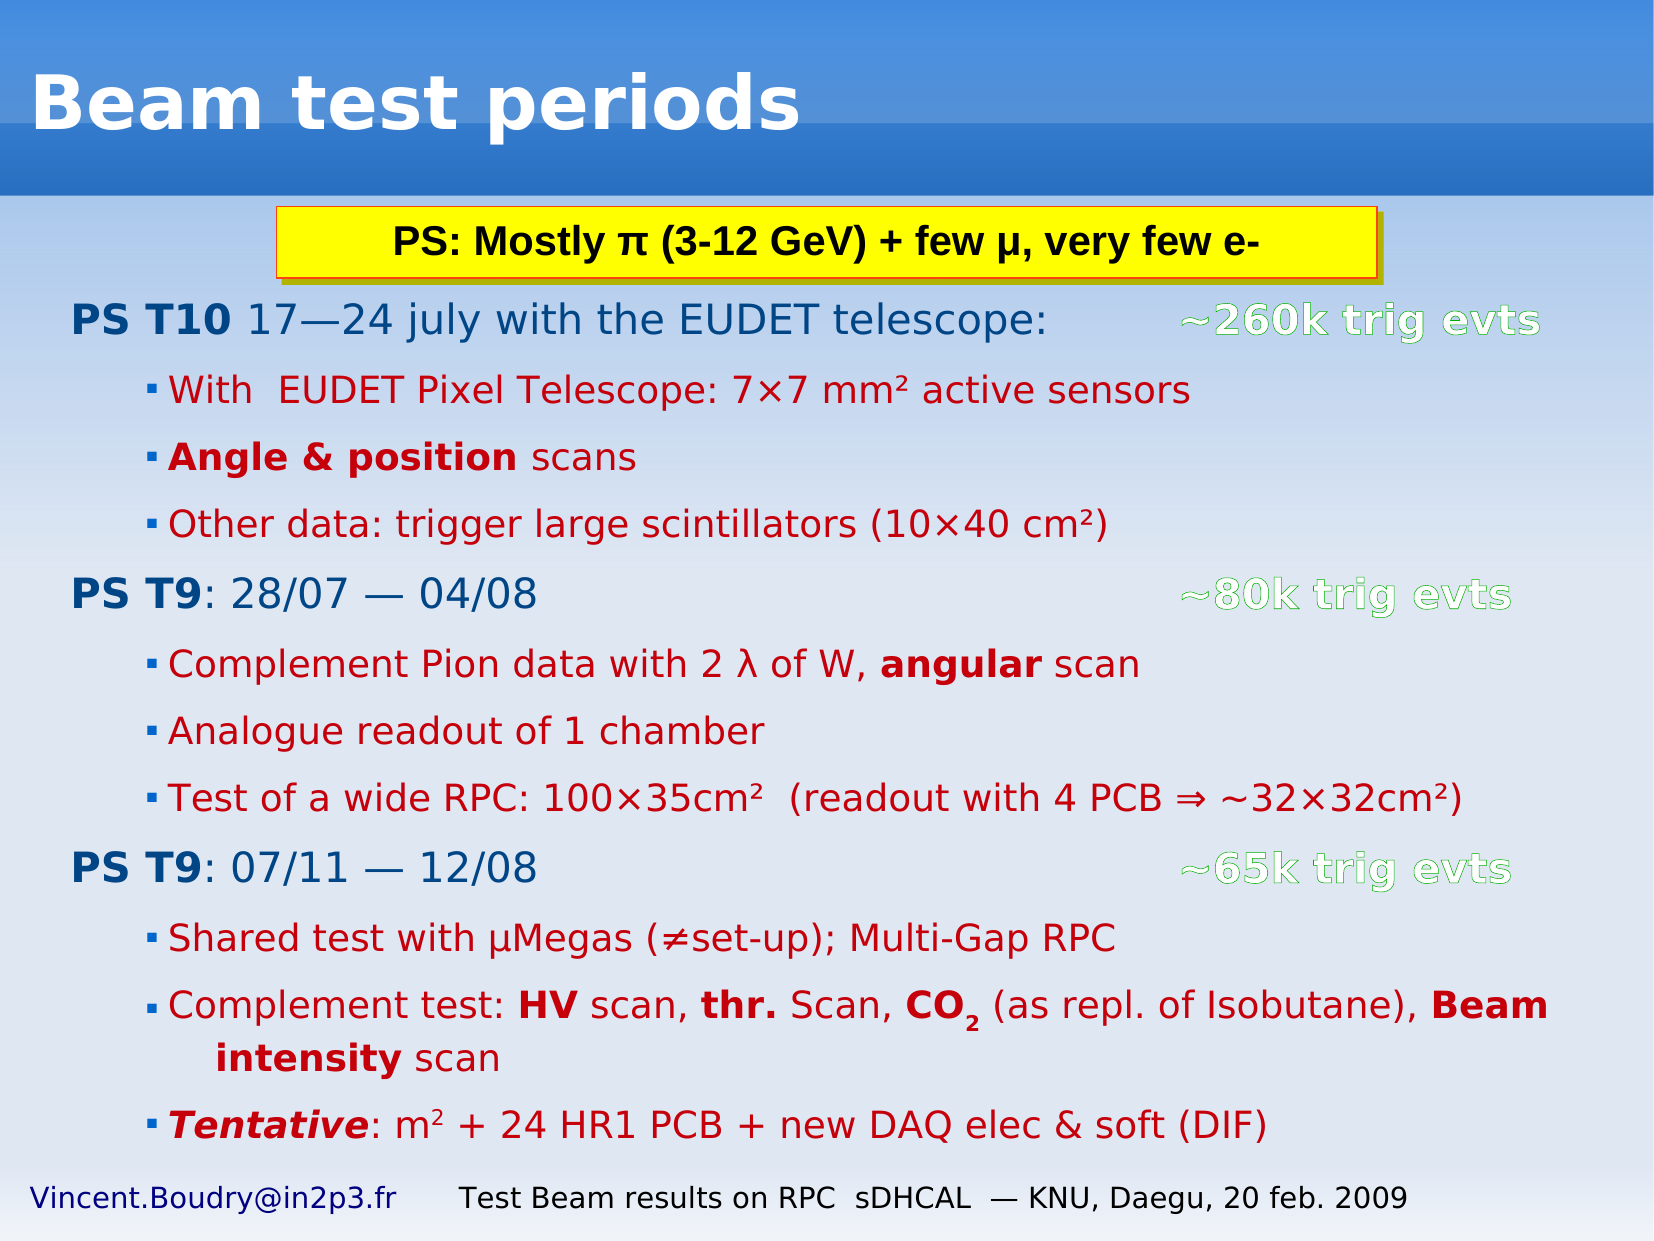

# Beam test periods
PS: Mostly π (3-12 GeV) + few μ, very few e-
PS T10 17—24 july with the EUDET telescope: 		~260k trig evts
With EUDET Pixel Telescope: 7×7 mm² active sensors
Angle & position scans
Other data: trigger large scintillators (10×40 cm²)
PS T9: 28/07 — 04/08									~80k trig evts
Complement Pion data with 2 λ of W, angular scan
Analogue readout of 1 chamber
Test of a wide RPC: 100×35cm² (readout with 4 PCB ⇒ ~32×32cm²)
PS T9: 07/11 — 12/08									~65k trig evts
Shared test with µMegas (≠set-up); Multi-Gap RPC
Complement test: HV scan, thr. Scan, CO2 (as repl. of Isobutane), Beam intensity scan
Tentative: m2 + 24 HR1 PCB + new DAQ elec & soft (DIF)
Vincent.Boudry@in2p3.fr
Test Beam results on RPC sDHCAL — KNU, Daegu, 20 feb. 2009